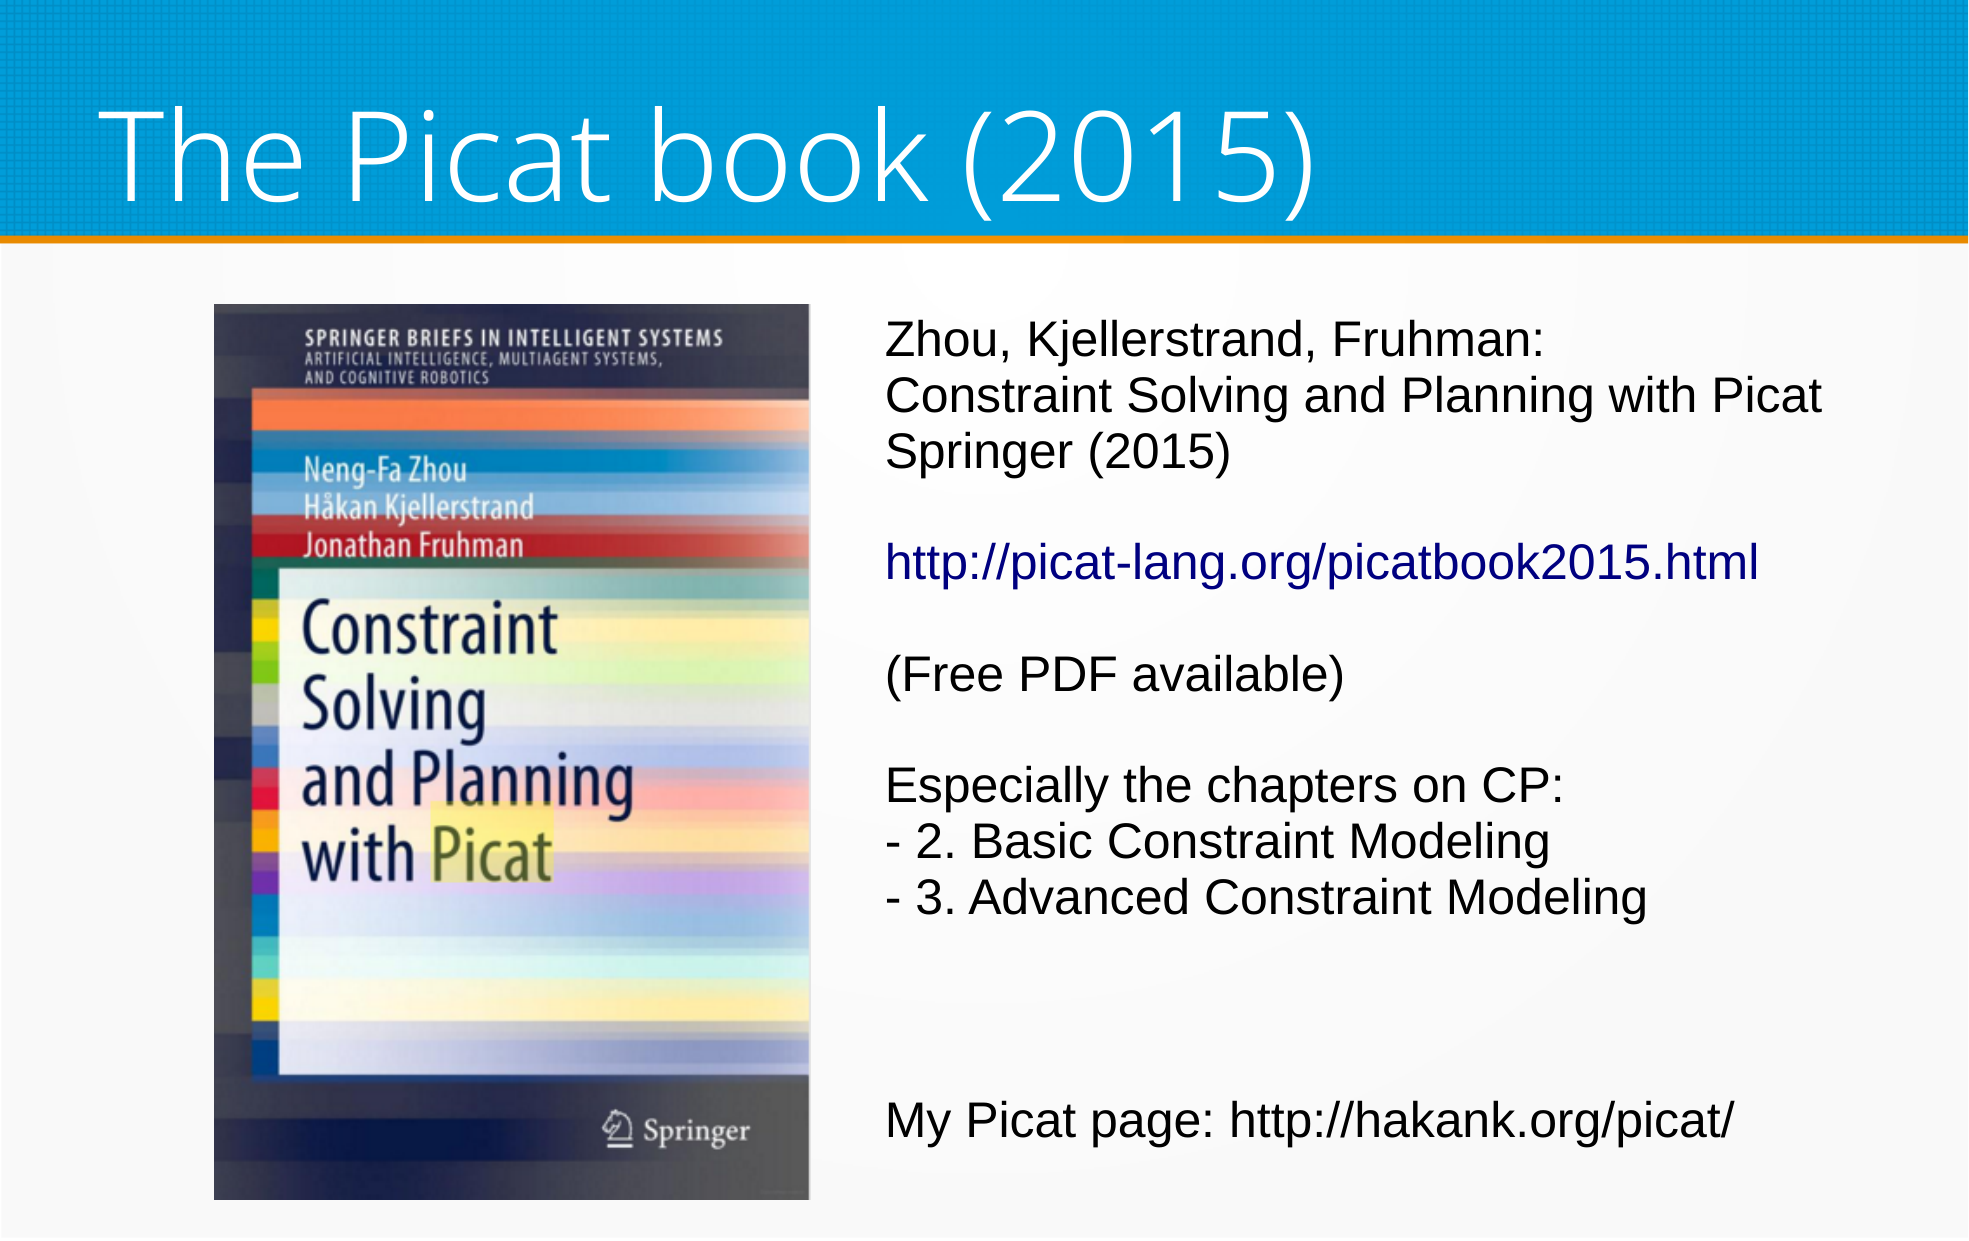

The Picat book (2015)
Zhou, Kjellerstrand, Fruhman:
Constraint Solving and Planning with Picat
Springer (2015)
http://picat-lang.org/picatbook2015.html
(Free PDF available)
Especially the chapters on CP:
- 2. Basic Constraint Modeling
- 3. Advanced Constraint Modeling
My Picat page: http://hakank.org/picat/